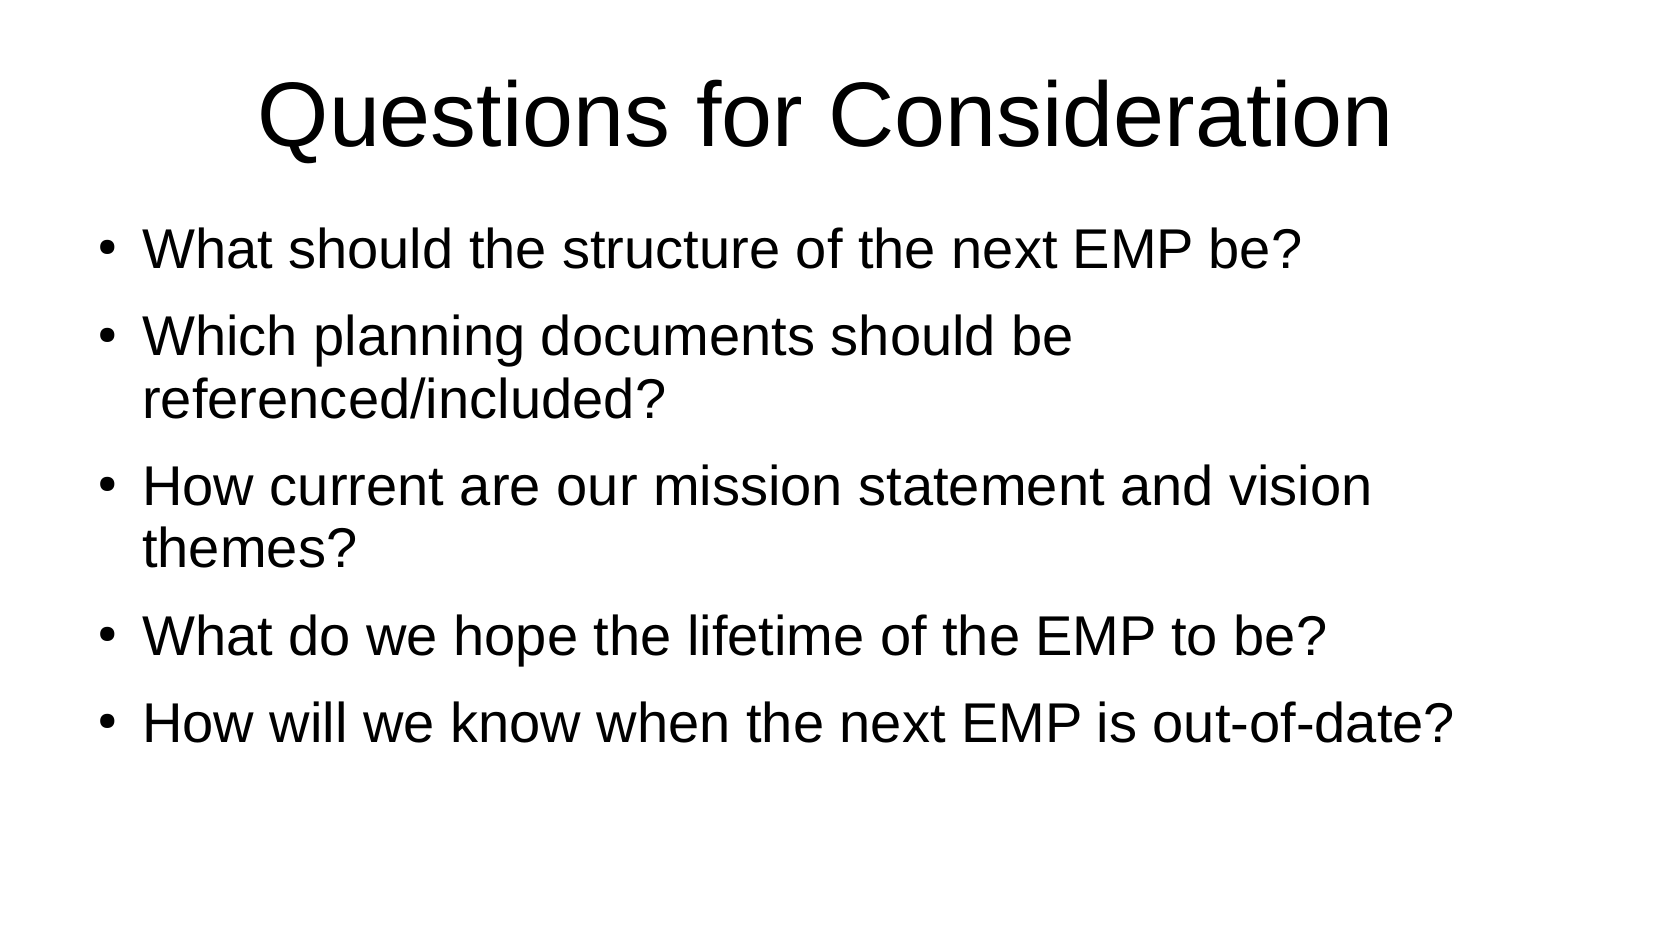

# Questions for Consideration
What should the structure of the next EMP be?
Which planning documents should be referenced/included?
How current are our mission statement and vision themes?
What do we hope the lifetime of the EMP to be?
How will we know when the next EMP is out-of-date?